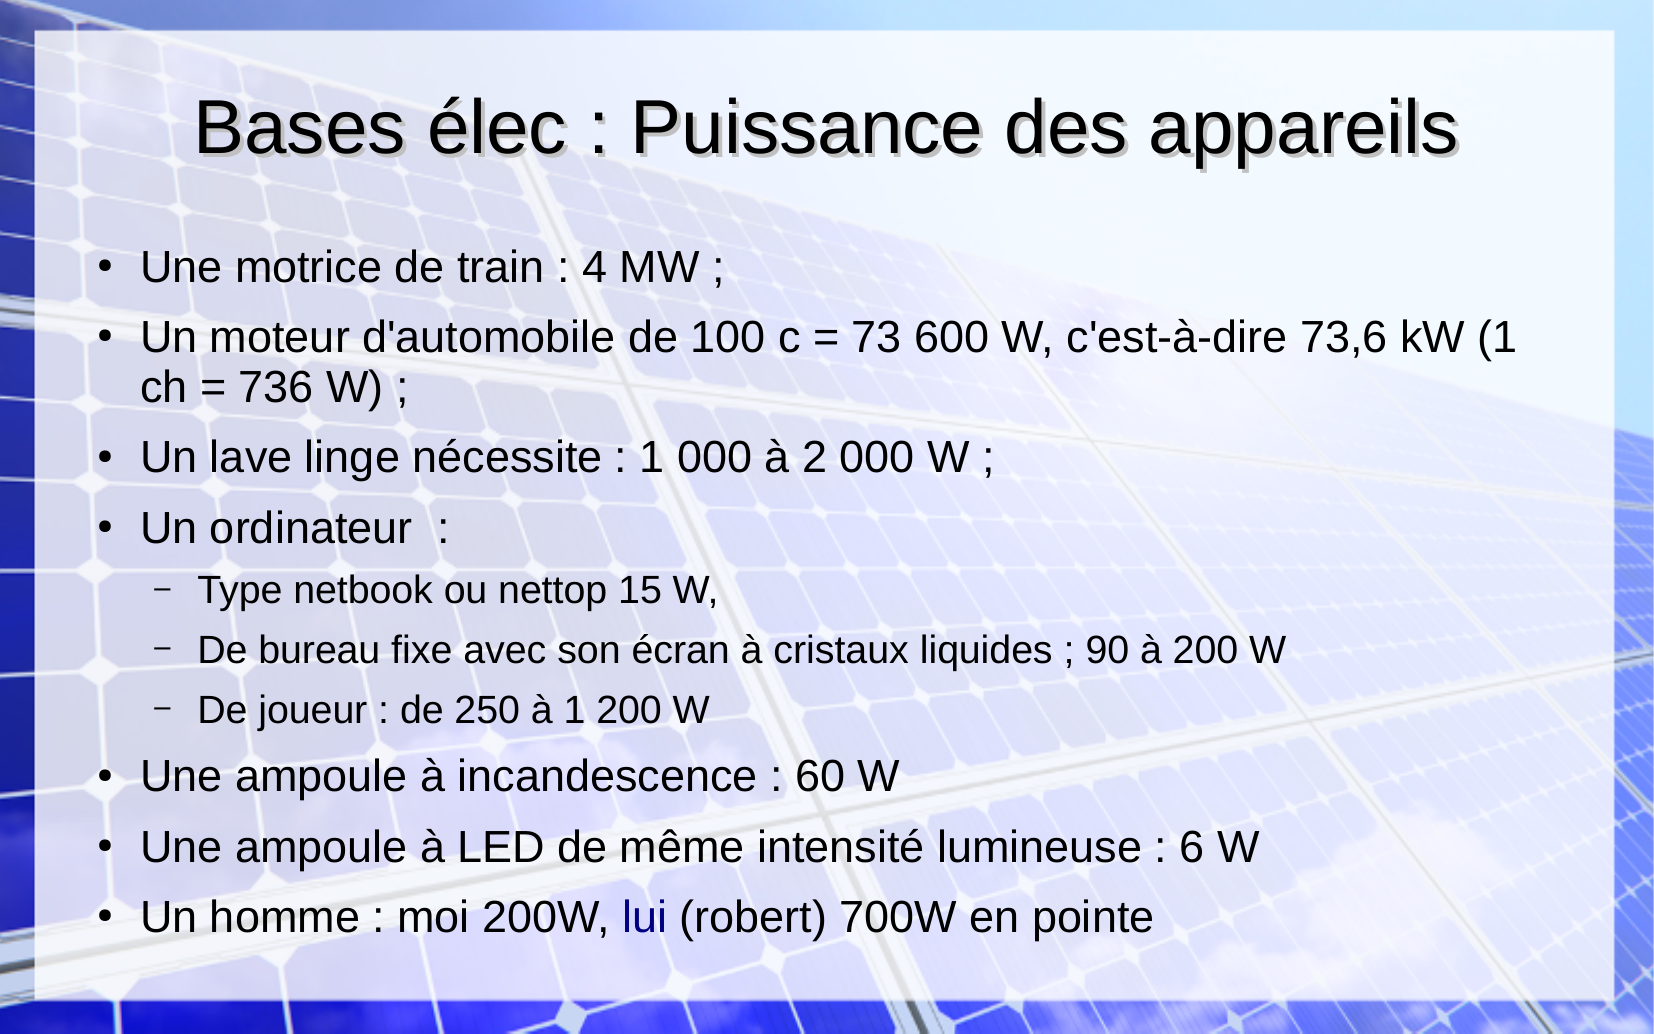

# Bases élec : Puissance des appareils
Une motrice de train : 4 MW ;
Un moteur d'automobile de 100 c = 73 600 W, c'est-à-dire 73,6 kW (1 ch = 736 W) ;
Un lave linge nécessite : 1 000 à 2 000 W ;
Un ordinateur :
Type netbook ou nettop 15 W,
De bureau fixe avec son écran à cristaux liquides ; 90 à 200 W
De joueur : de 250 à 1 200 W
Une ampoule à incandescence : 60 W
Une ampoule à LED de même intensité lumineuse : 6 W
Un homme : moi 200W, lui (robert) 700W en pointe